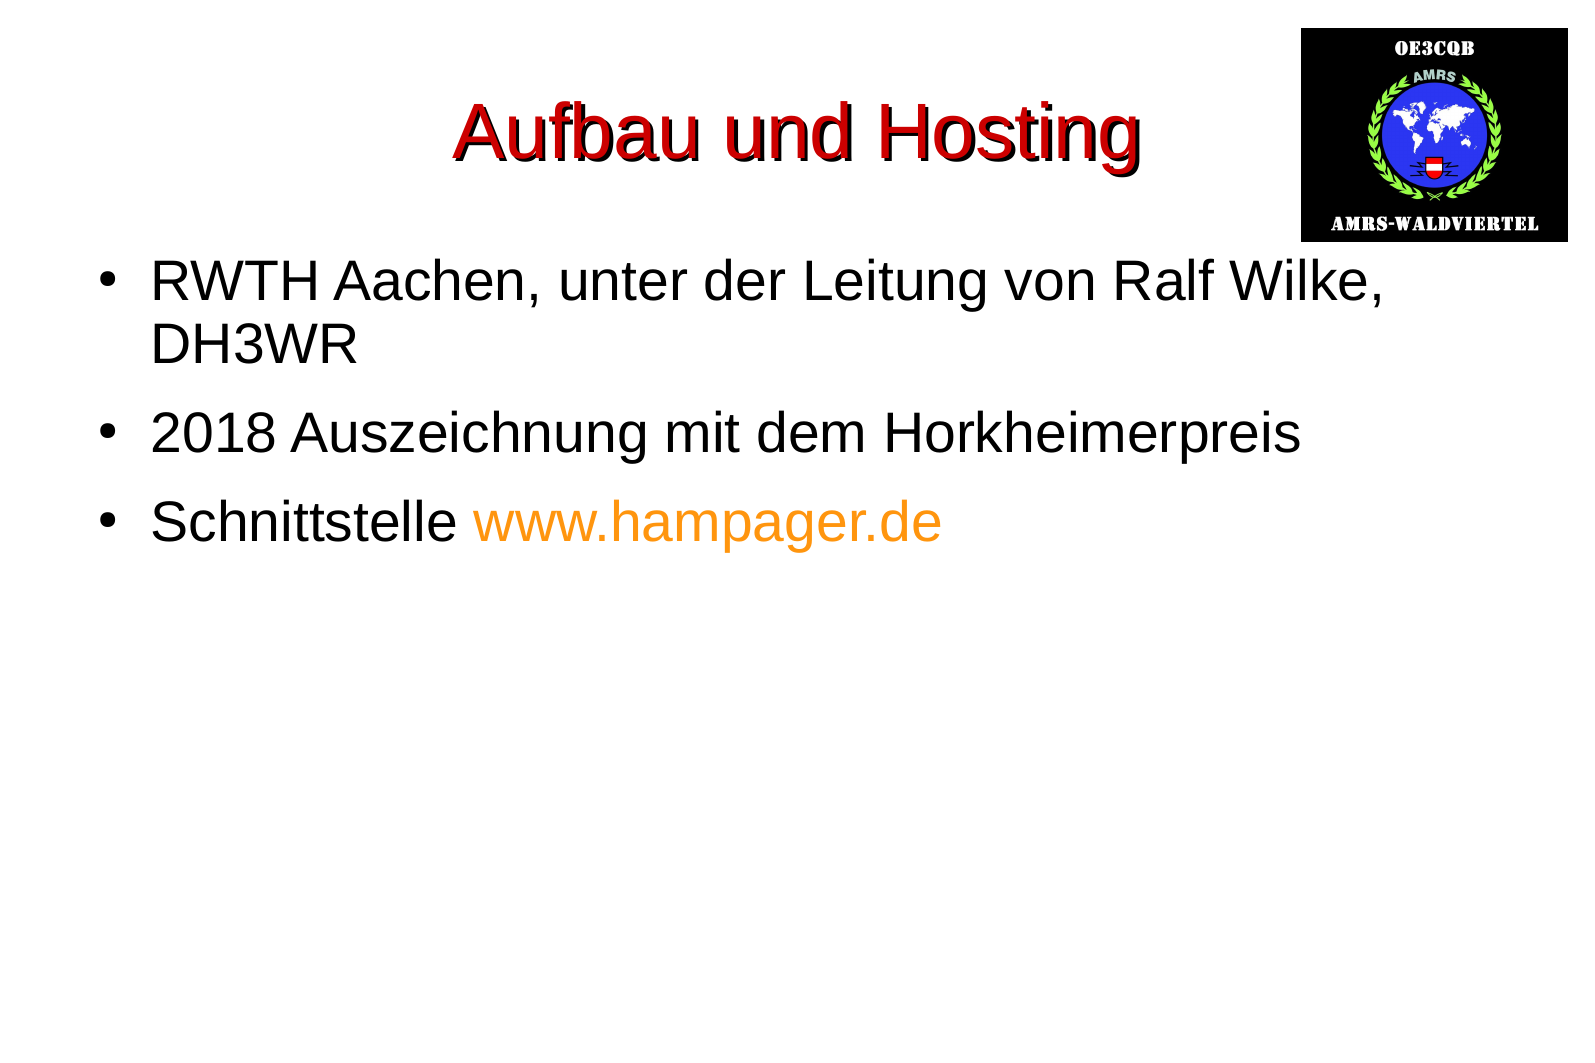

# Aufbau und Hosting
RWTH Aachen, unter der Leitung von Ralf Wilke, DH3WR
2018 Auszeichnung mit dem Horkheimerpreis
Schnittstelle www.hampager.de
Übertragung von den Servern zu den SENDERN via INTERNET und / oder HAMNET